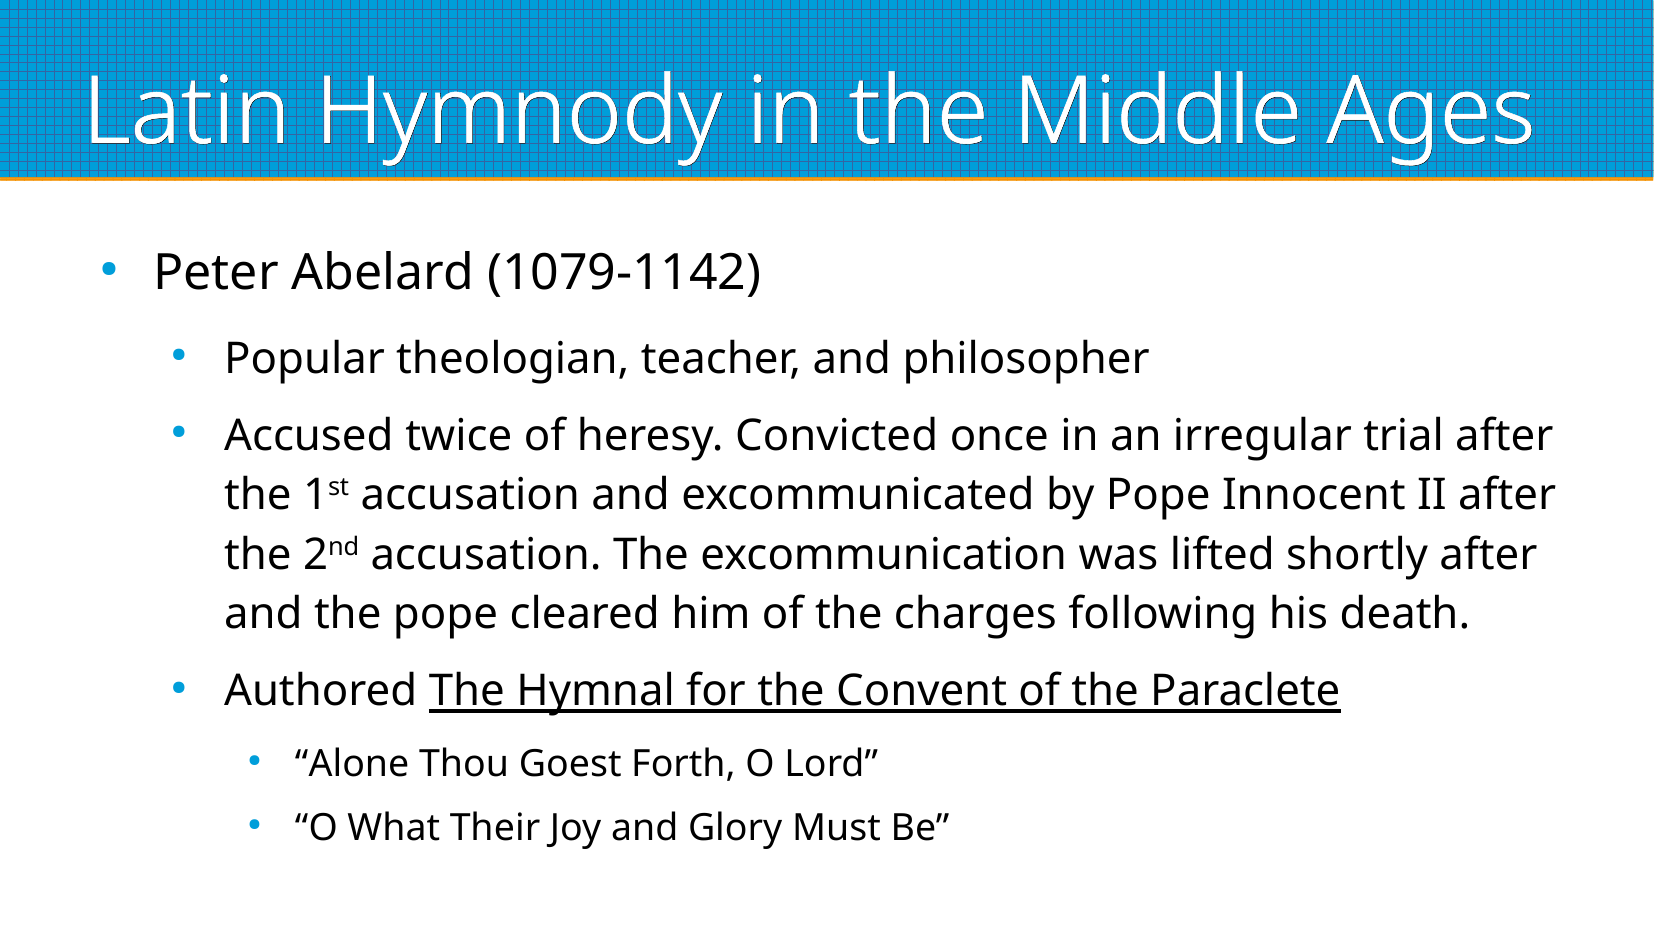

# Latin Hymnody in the Middle Ages
Peter Abelard (1079-1142)
Popular theologian, teacher, and philosopher
Accused twice of heresy. Convicted once in an irregular trial after the 1st accusation and excommunicated by Pope Innocent II after the 2nd accusation. The excommunication was lifted shortly after and the pope cleared him of the charges following his death.
Authored The Hymnal for the Convent of the Paraclete
“Alone Thou Goest Forth, O Lord”
“O What Their Joy and Glory Must Be”